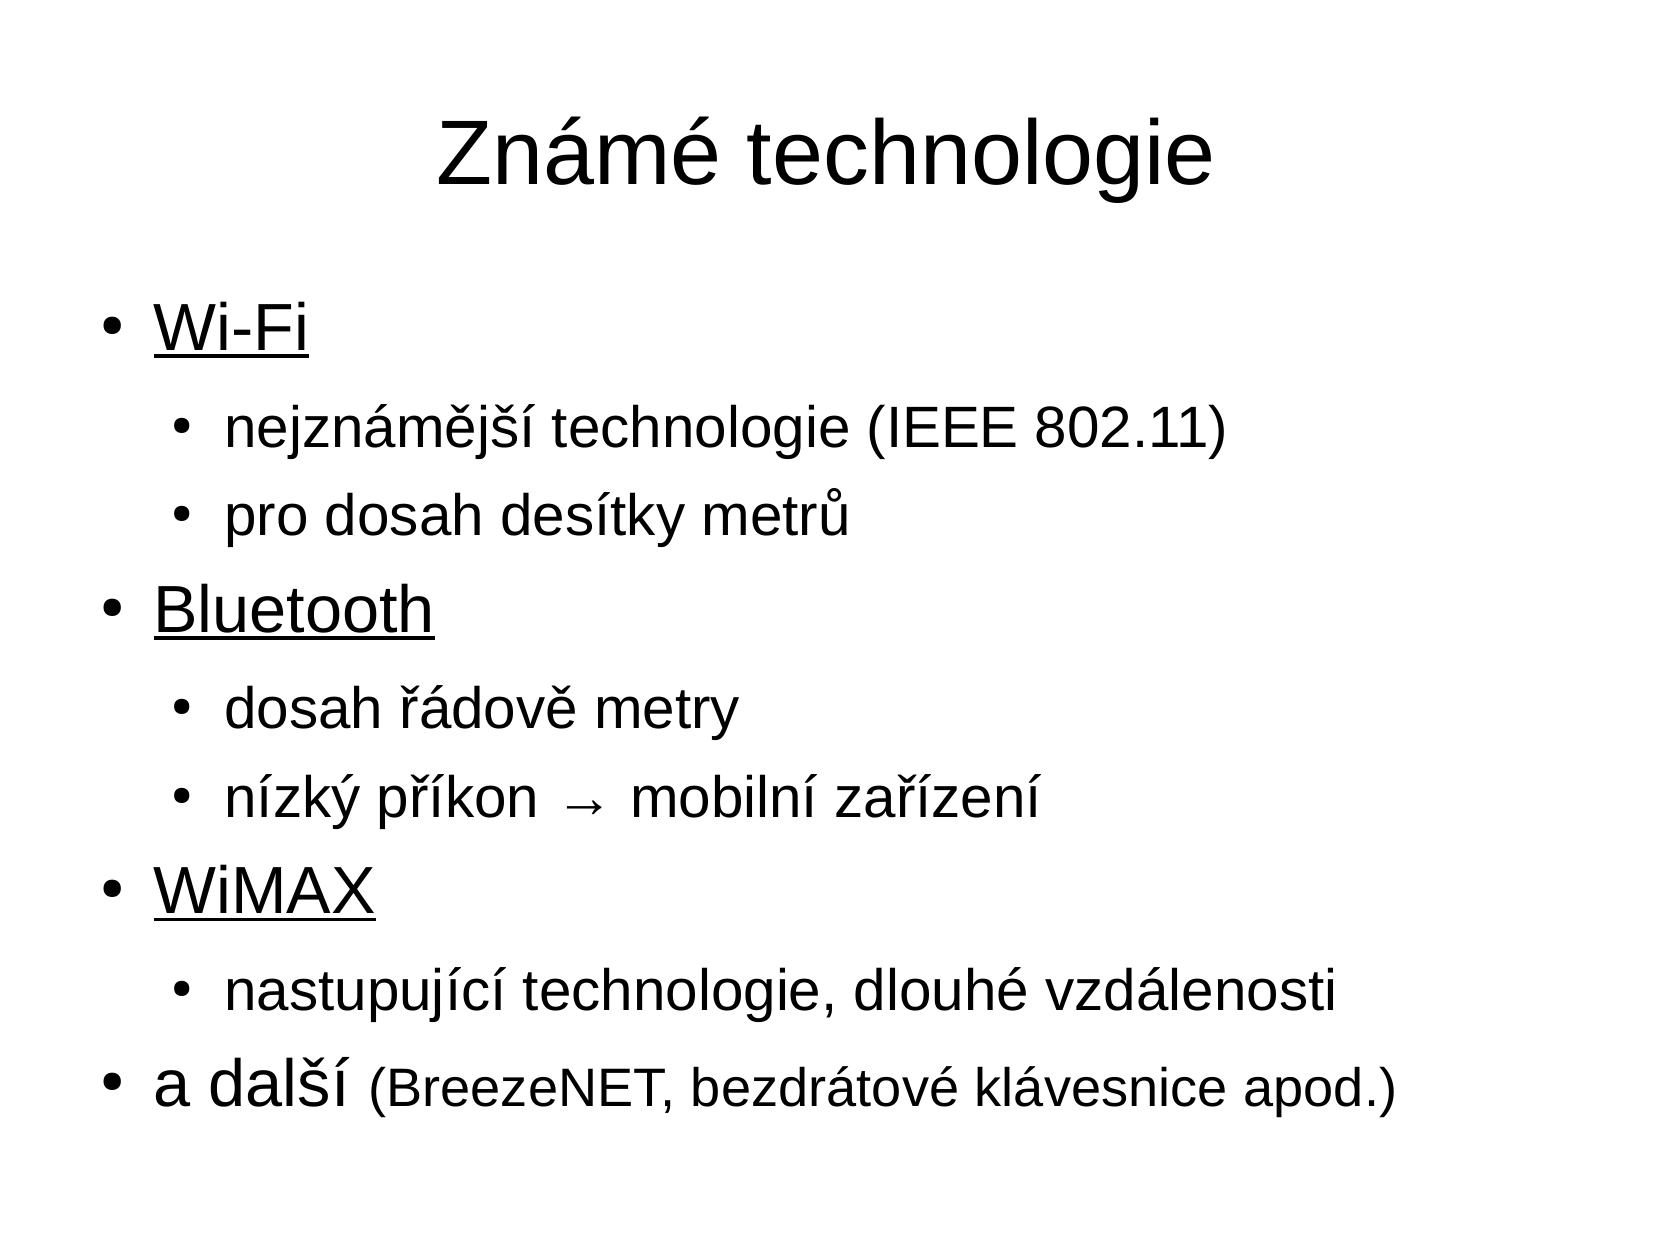

# Známé technologie
Wi-Fi
nejznámější technologie (IEEE 802.11)
pro dosah desítky metrů
Bluetooth
dosah řádově metry
nízký příkon → mobilní zařízení
WiMAX
nastupující technologie, dlouhé vzdálenosti
a další (BreezeNET, bezdrátové klávesnice apod.)